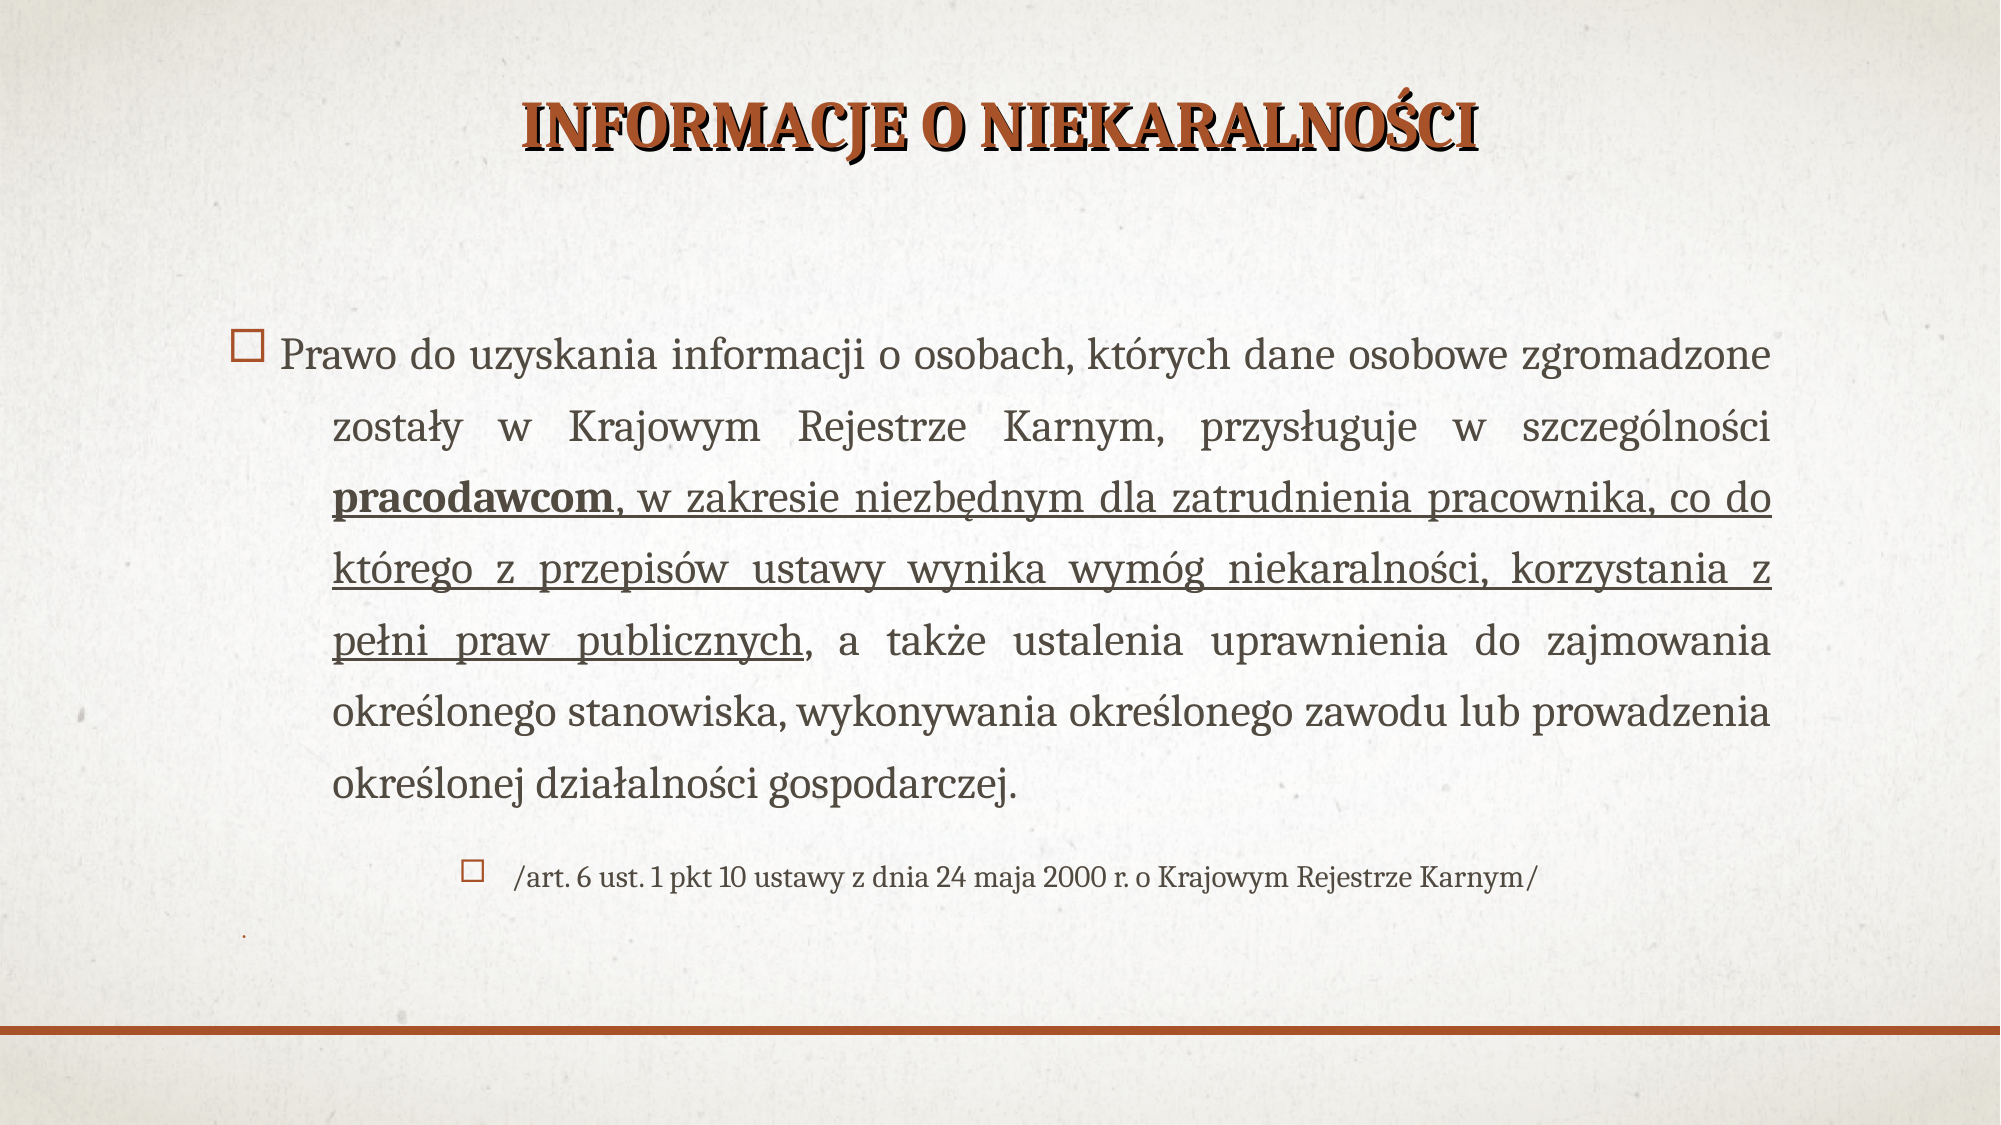

# Informacje o niekaralności
Prawo do uzyskania informacji o osobach, których dane osobowe zgromadzone zostały w Krajowym Rejestrze Karnym, przysługuje w szczególności pracodawcom, w zakresie niezbędnym dla zatrudnienia pracownika, co do którego z przepisów ustawy wynika wymóg niekaralności, korzystania z pełni praw publicznych, a także ustalenia uprawnienia do zajmowania określonego stanowiska, wykonywania określonego zawodu lub prowadzenia określonej działalności gospodarczej.
/art. 6 ust. 1 pkt 10 ustawy z dnia 24 maja 2000 r. o Krajowym Rejestrze Karnym/